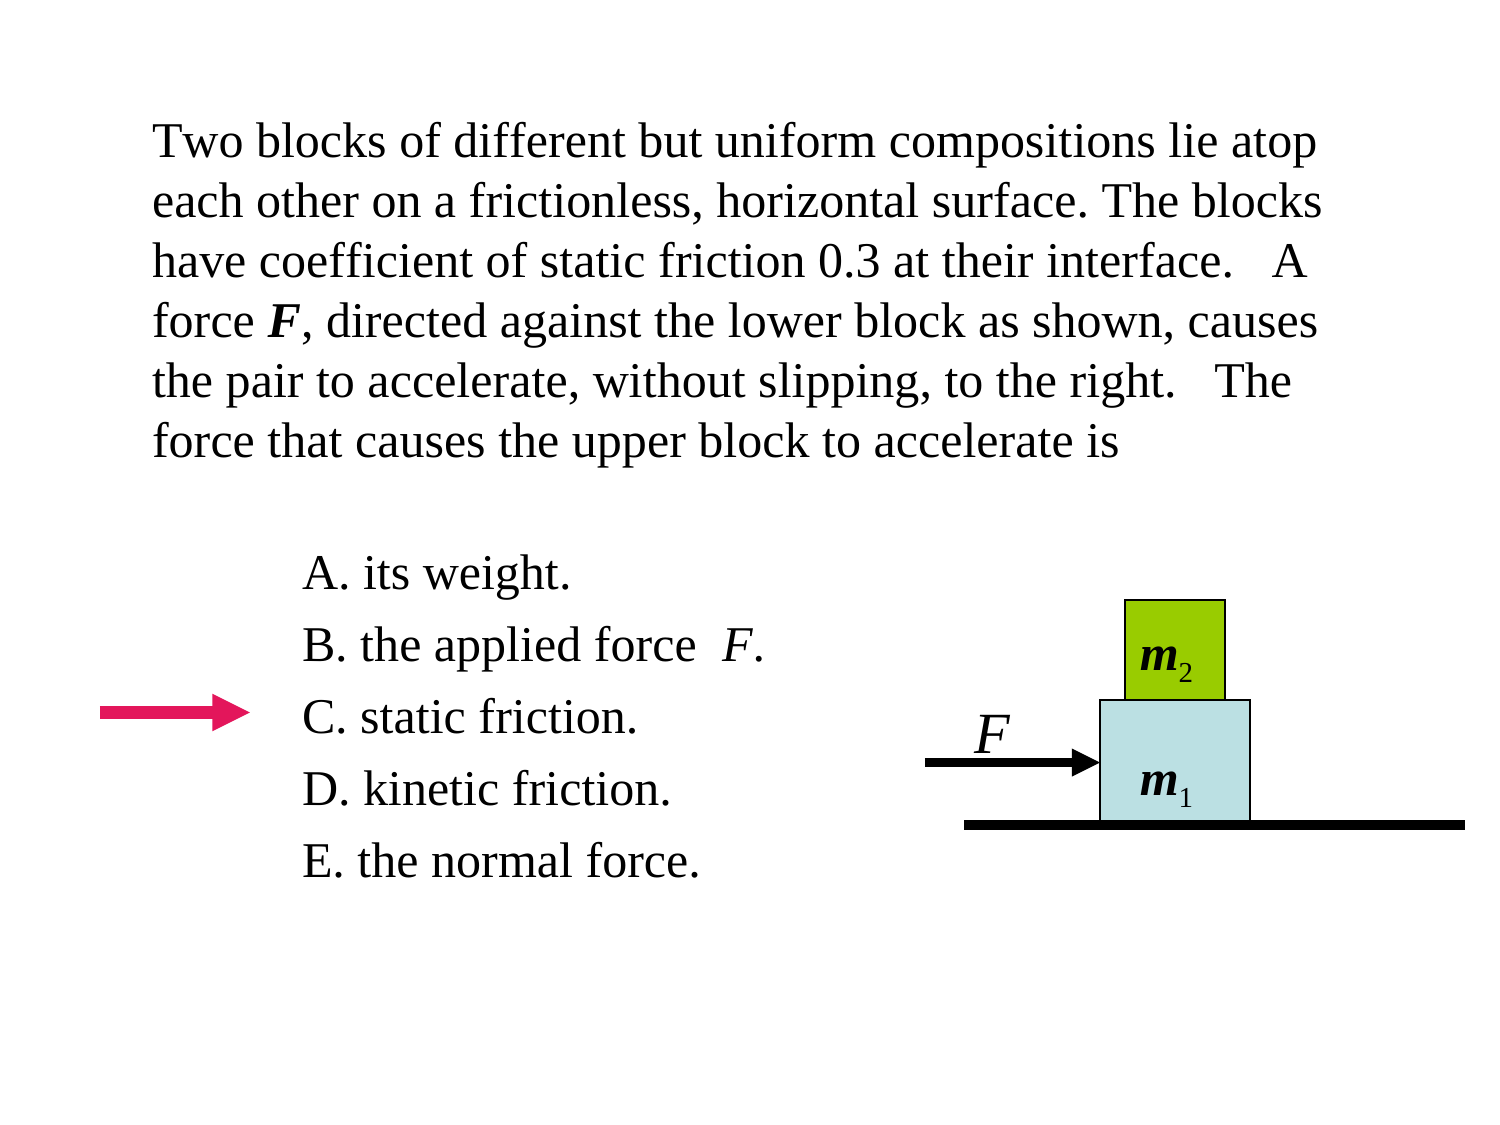

Two blocks of different but uniform compositions lie atop each other on a frictionless, horizontal surface. The blocks have coefficient of static friction 0.3 at their interface. A force F, directed against the lower block as shown, causes the pair to accelerate, without slipping, to the right. The force that causes the upper block to accelerate is
A. its weight.
B. the applied force F.
C. static friction.
D. kinetic friction.
E. the normal force.
m2
F
m1